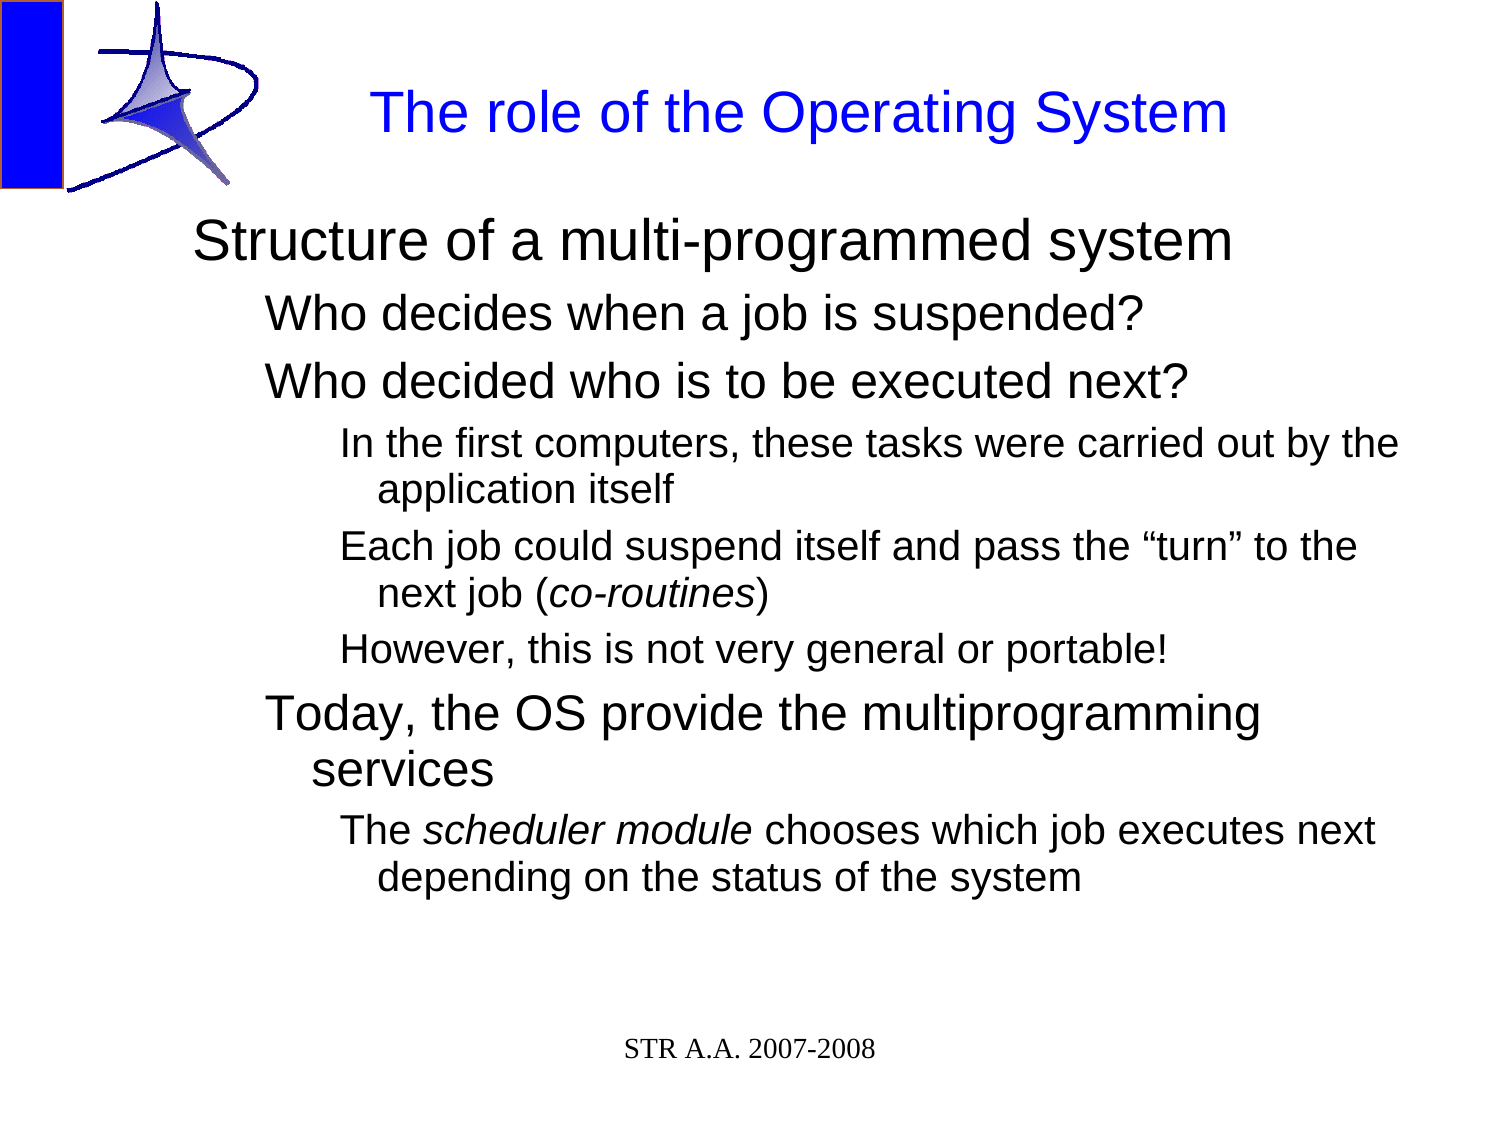

# The role of the Operating System
Structure of a multi-programmed system
Who decides when a job is suspended?
Who decided who is to be executed next?
In the first computers, these tasks were carried out by the application itself
Each job could suspend itself and pass the “turn” to the next job (co-routines)
However, this is not very general or portable!
Today, the OS provide the multiprogramming services
The scheduler module chooses which job executes next depending on the status of the system
STR A.A. 2007-2008